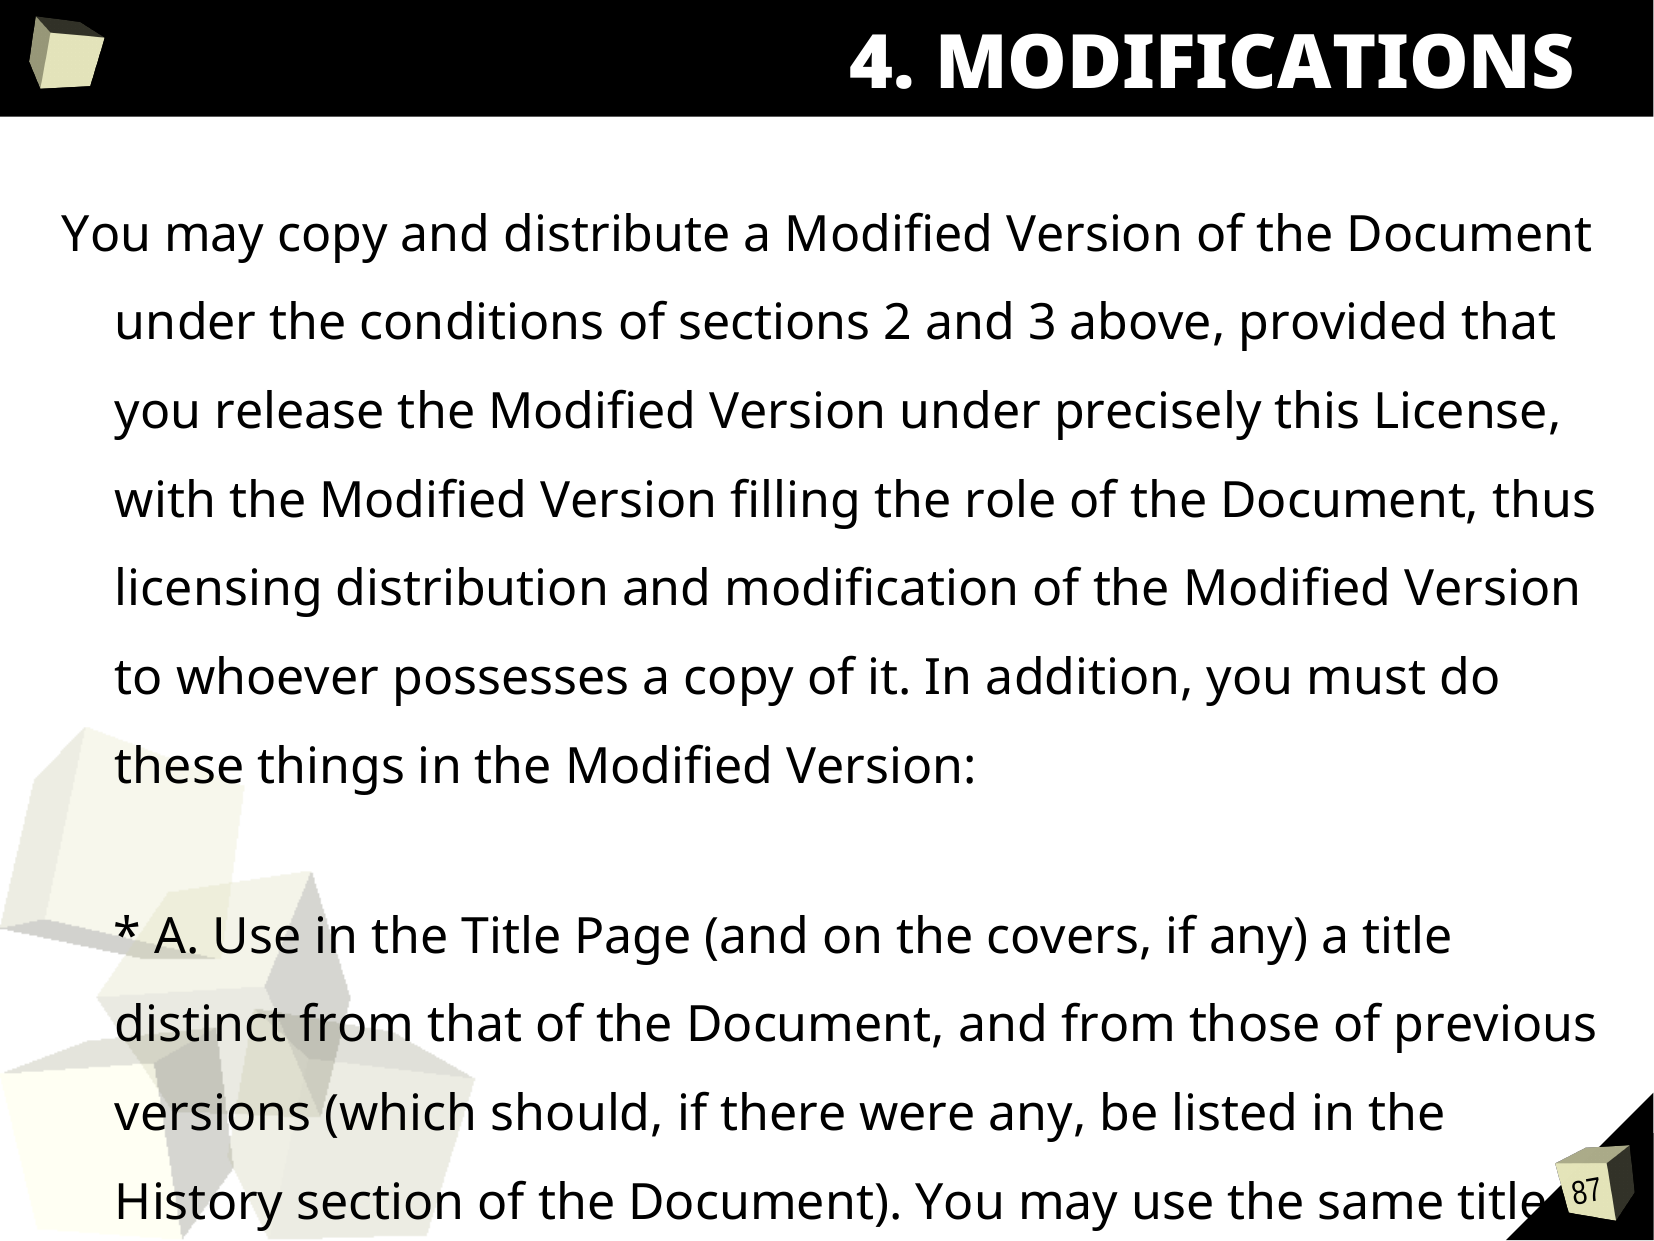

# 4. MODIFICATIONS
You may copy and distribute a Modified Version of the Document under the conditions of sections 2 and 3 above, provided that you release the Modified Version under precisely this License, with the Modified Version filling the role of the Document, thus licensing distribution and modification of the Modified Version to whoever possesses a copy of it. In addition, you must do these things in the Modified Version:
 * A. Use in the Title Page (and on the covers, if any) a title distinct from that of the Document, and from those of previous versions (which should, if there were any, be listed in the History section of the Document). You may use the same title as a previous version if the original publisher of that version gives permission.
 * B. List on the Title Page, as authors, one or more persons or entities responsible for authorship of the modifications in the Modified Version, together with at least five of the principal authors of the Document (all of its principal authors, if it has less than five).